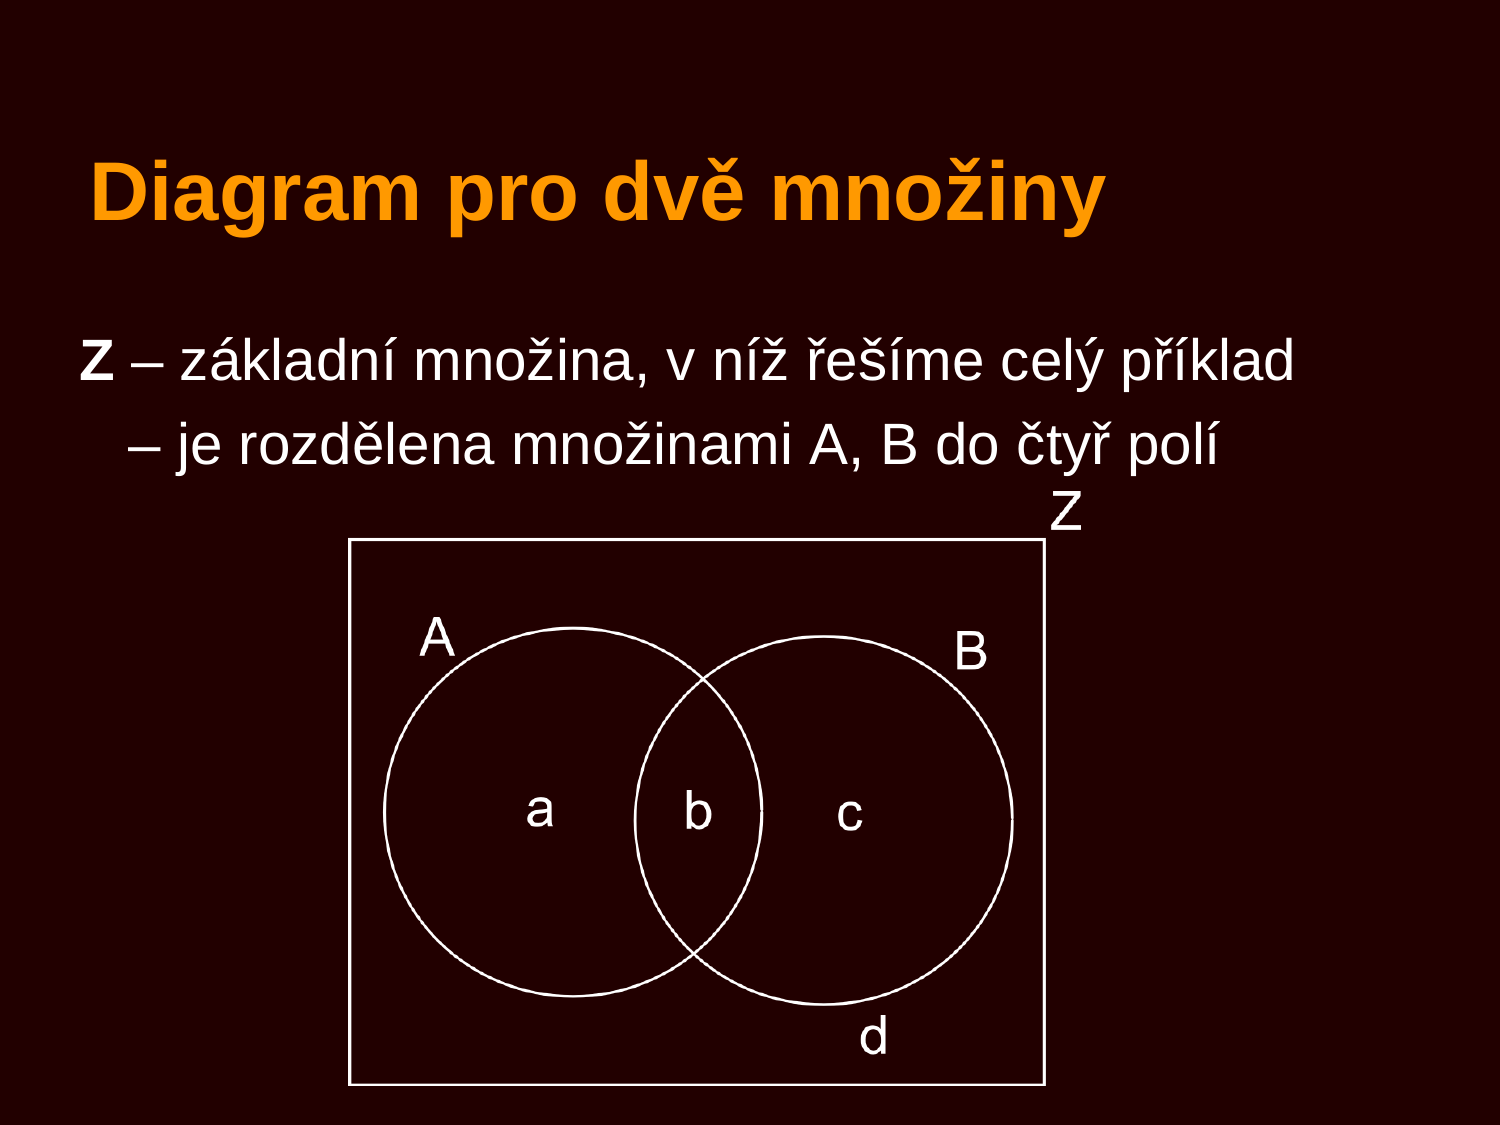

# Diagram pro dvě množiny
Z – základní množina, v níž řešíme celý příklad
 – je rozdělena množinami A, B do čtyř polí